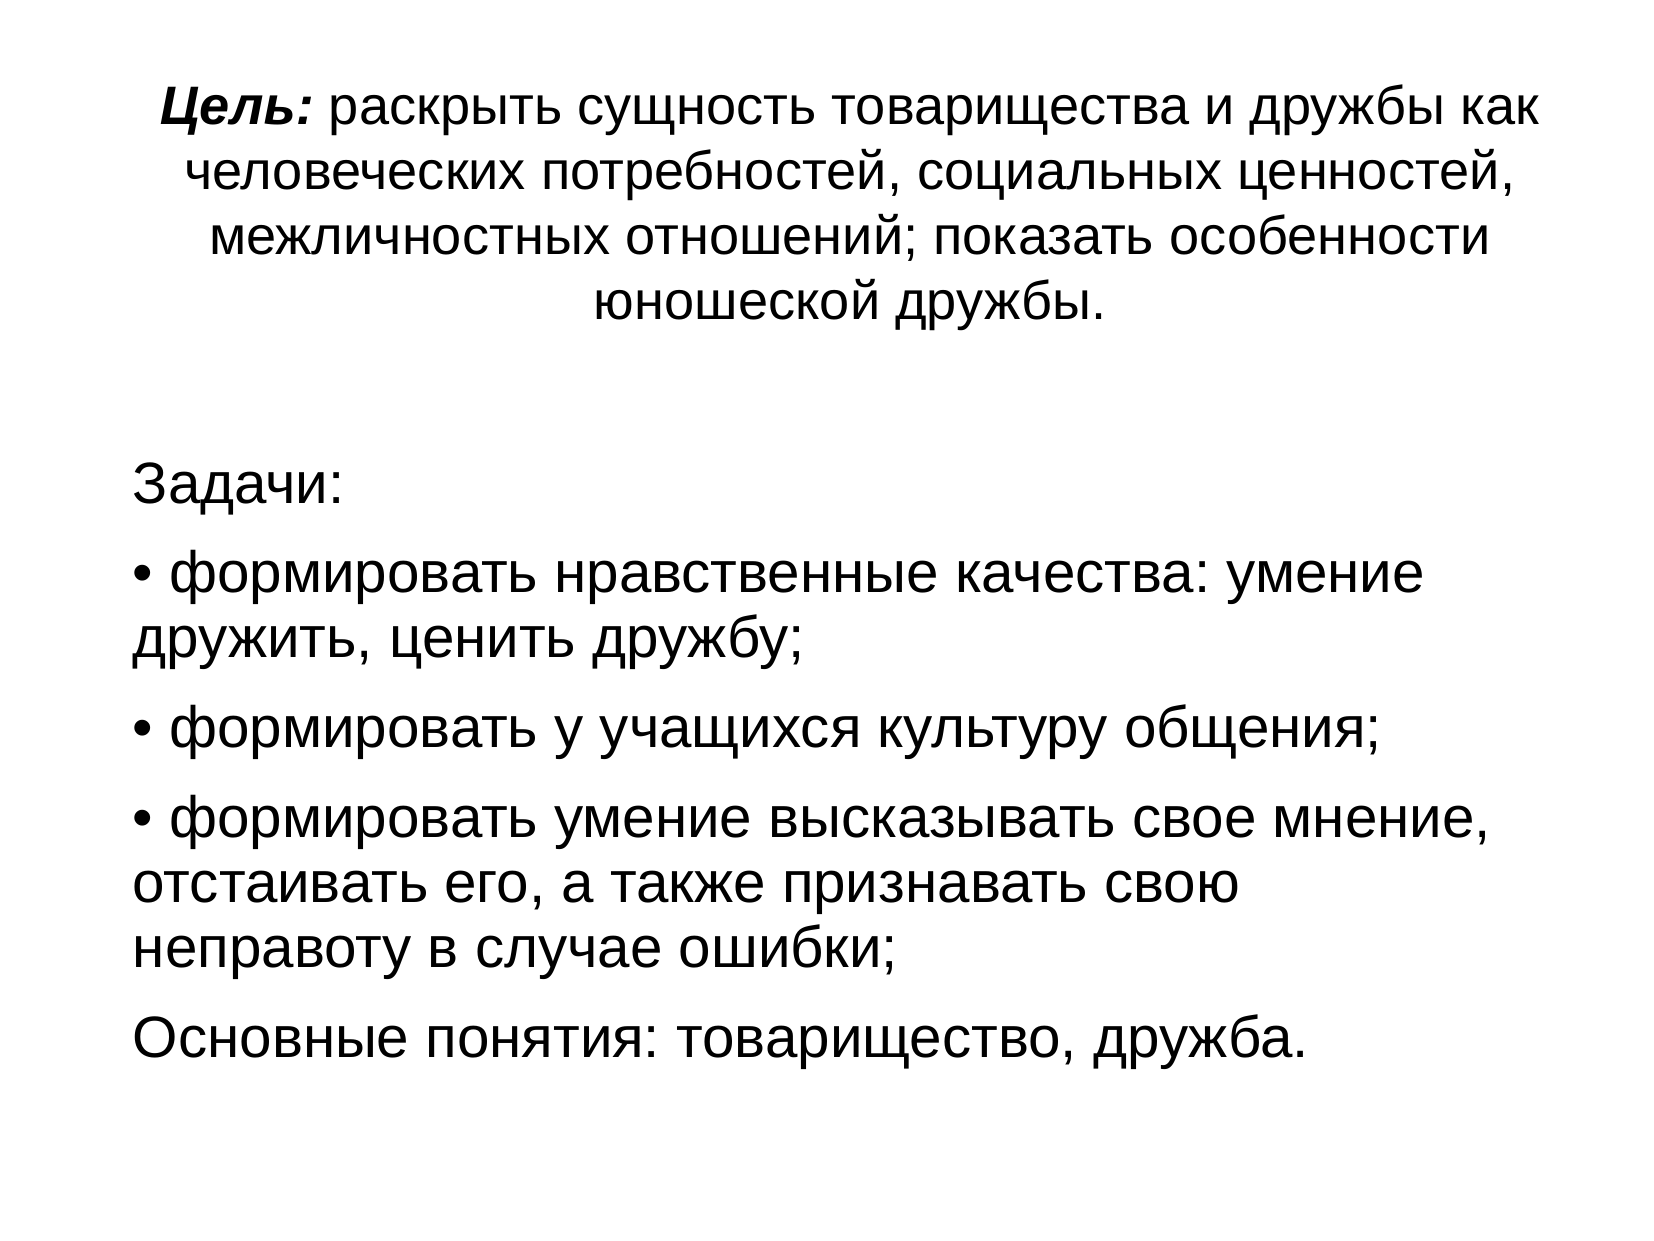

# Цель: раскрыть сущность товарищества и дружбы как человеческих потребностей, социальных ценностей, межличностных отношений; показать особенности юношеской дружбы.
Задачи:
• формировать нравственные качества: умение дружить, ценить дружбу;
• формировать у учащихся культуру общения;
• формировать умение высказывать свое мнение, отстаивать его, а также признавать свою неправоту в случае ошибки;
Основные понятия: товарищество, дружба.